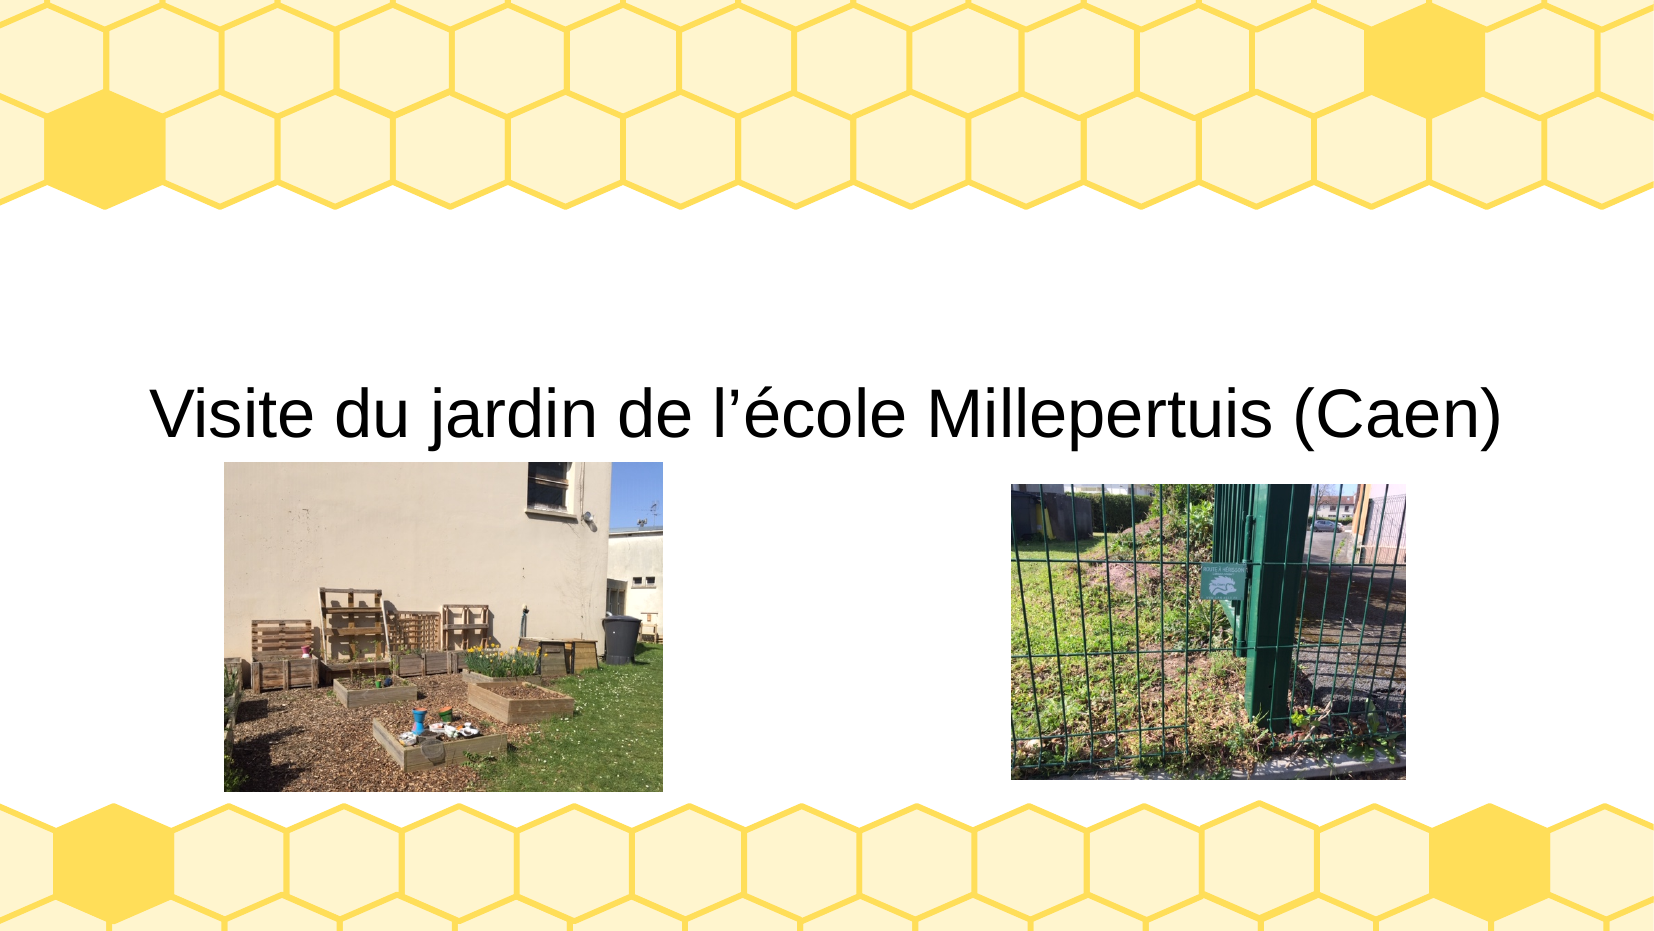

# Visite du jardin de l’école Millepertuis (Caen)